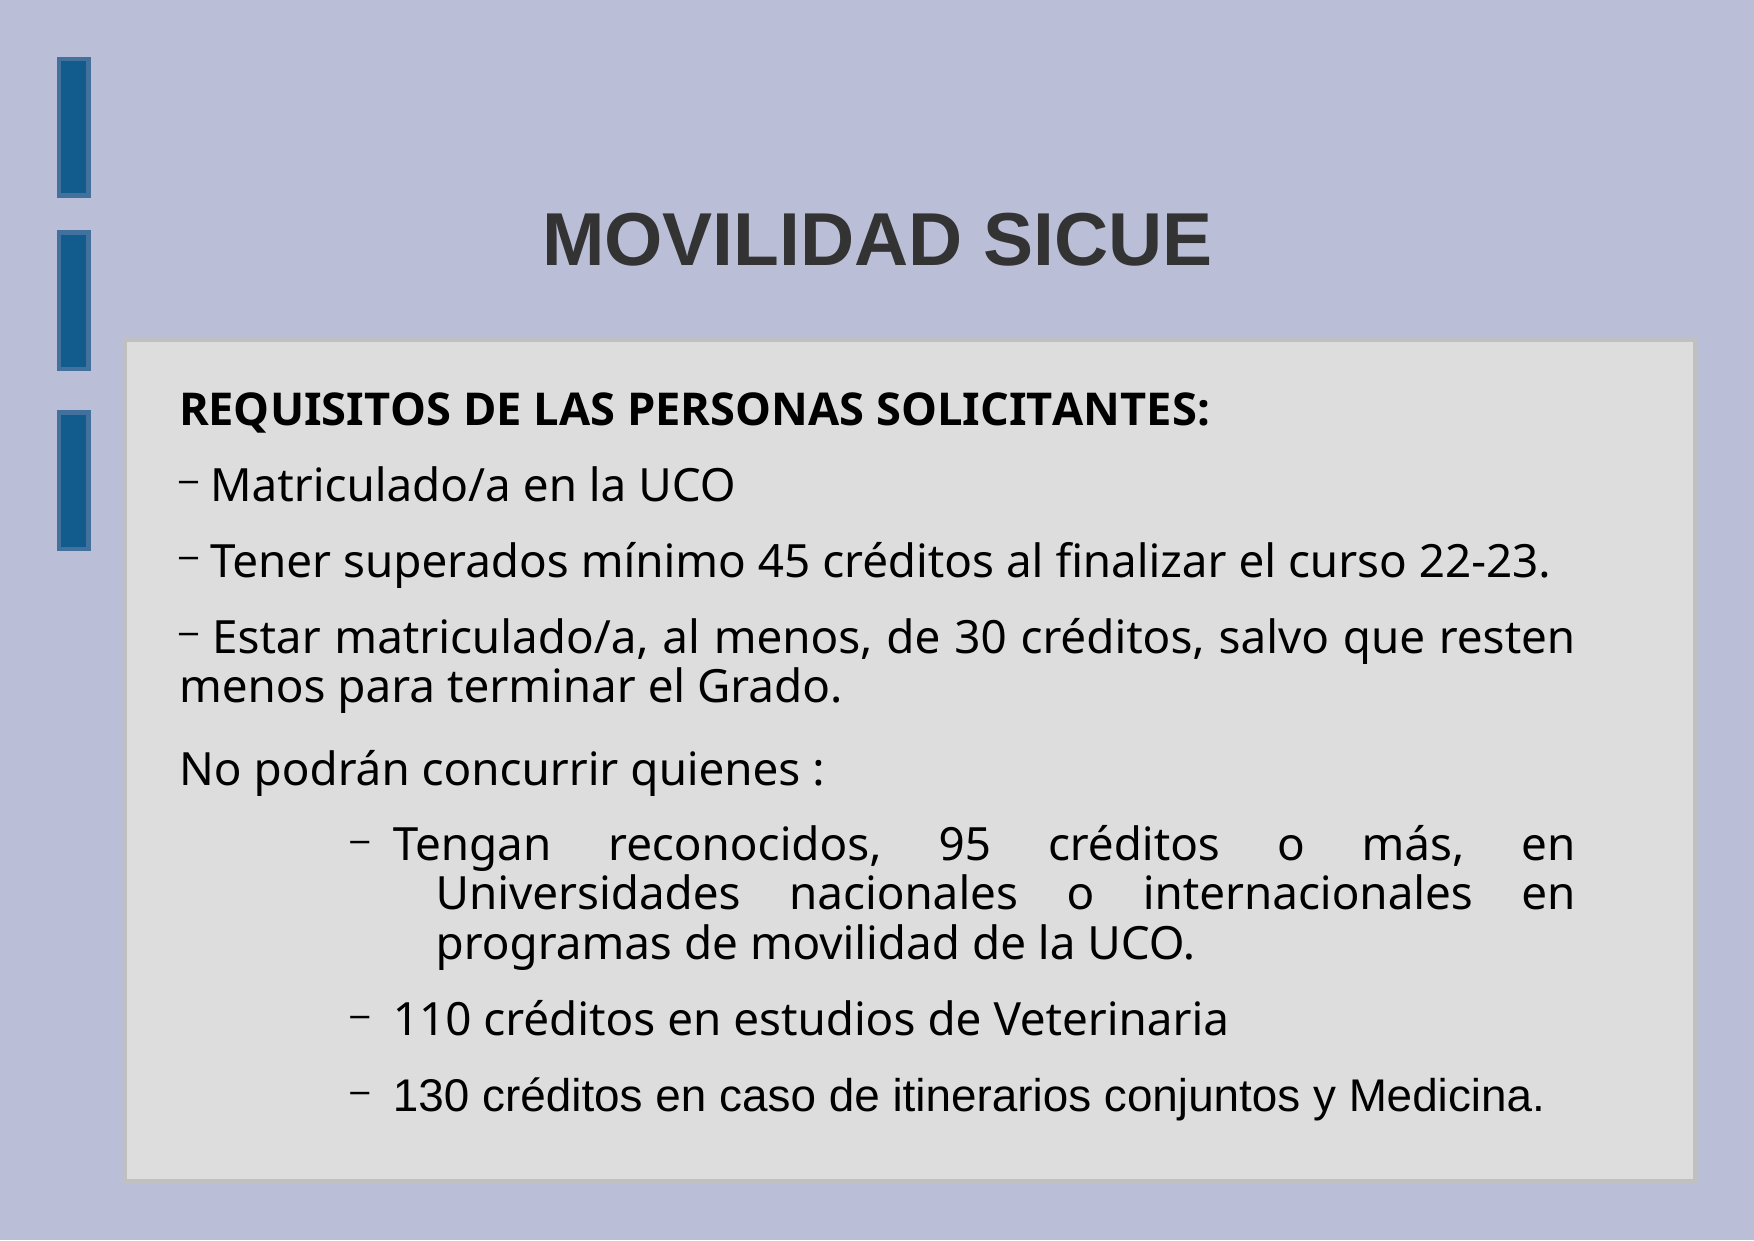

# MOVILIDAD SICUE
REQUISITOS DE LAS PERSONAS SOLICITANTES:
 Matriculado/a en la UCO
 Tener superados mínimo 45 créditos al finalizar el curso 22-23.
 Estar matriculado/a, al menos, de 30 créditos, salvo que resten menos para terminar el Grado.
No podrán concurrir quienes :
Tengan reconocidos, 95 créditos o más, en Universidades nacionales o internacionales en programas de movilidad de la UCO.
110 créditos en estudios de Veterinaria
130 créditos en caso de itinerarios conjuntos y Medicina.